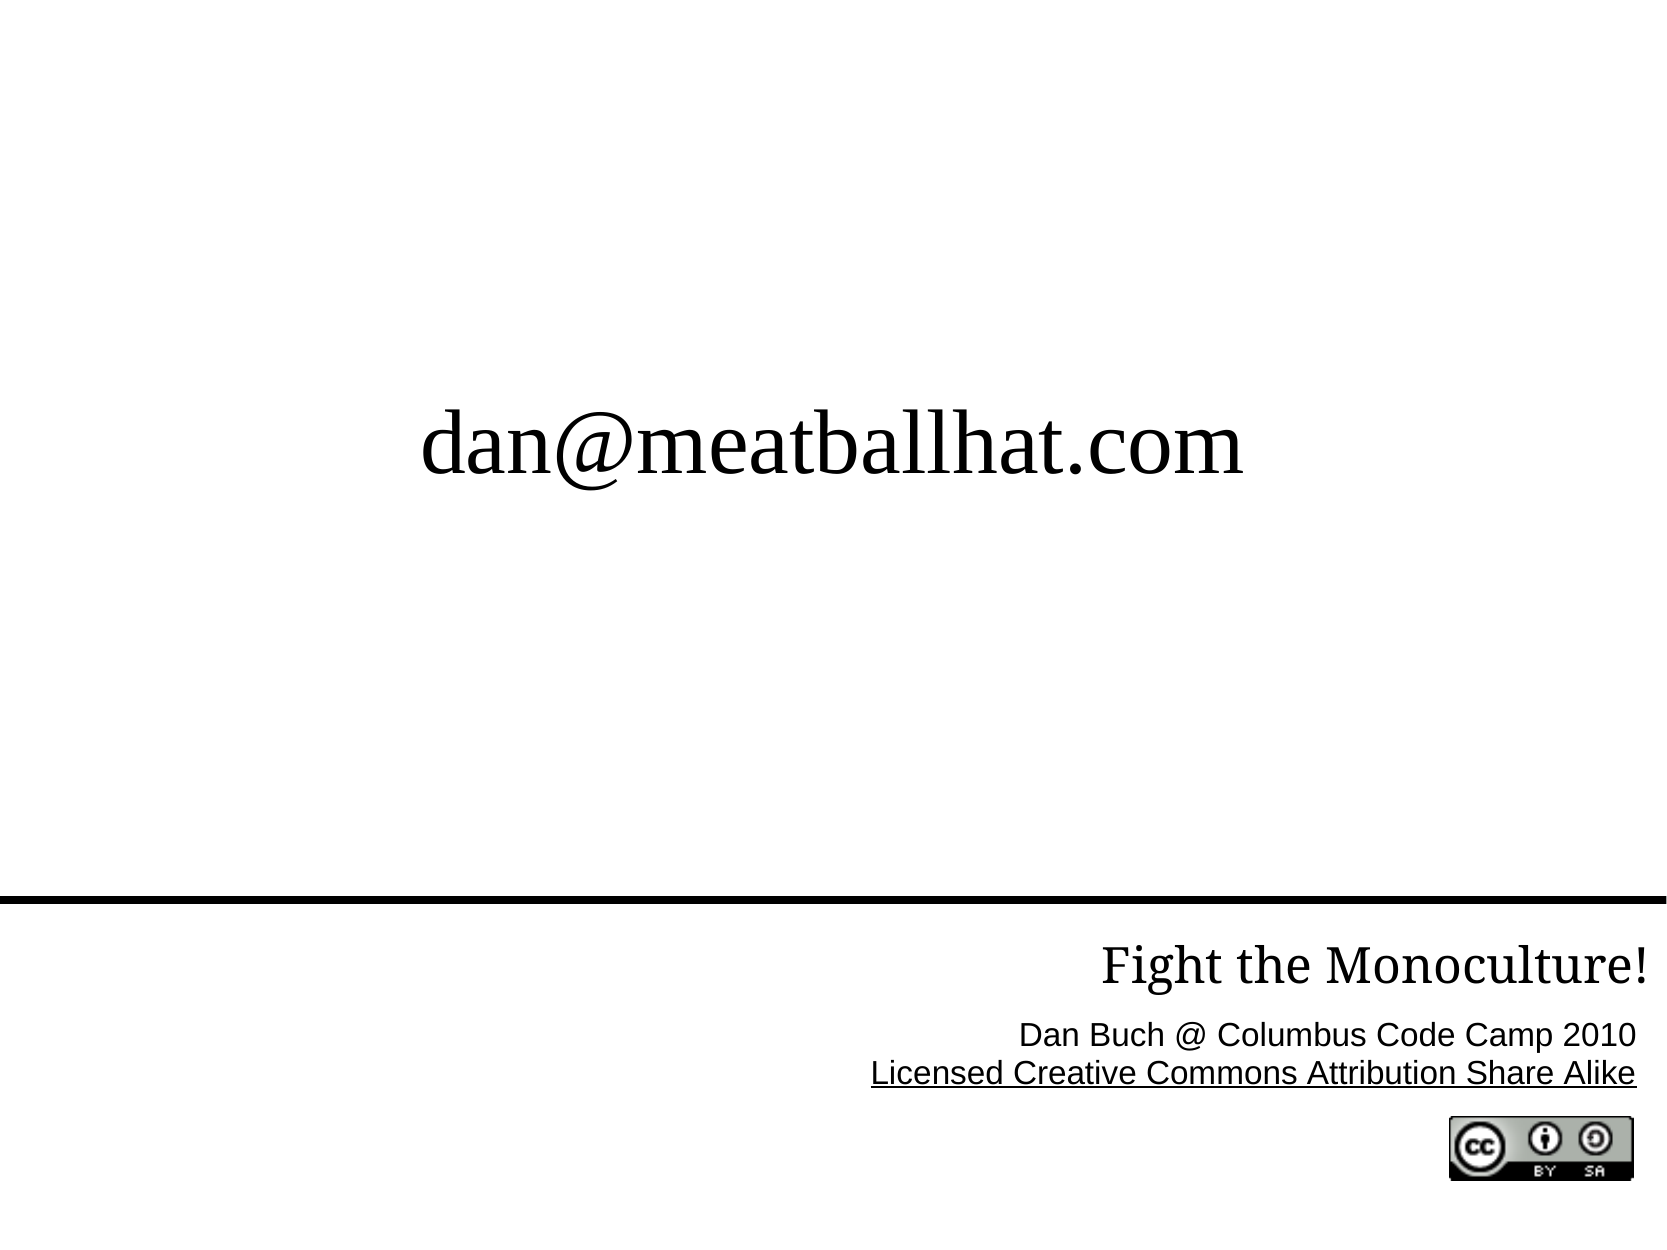

dan@meatballhat.com
# Fight the Monoculture!
Dan Buch @ Columbus Code Camp 2010
Licensed Creative Commons Attribution Share Alike